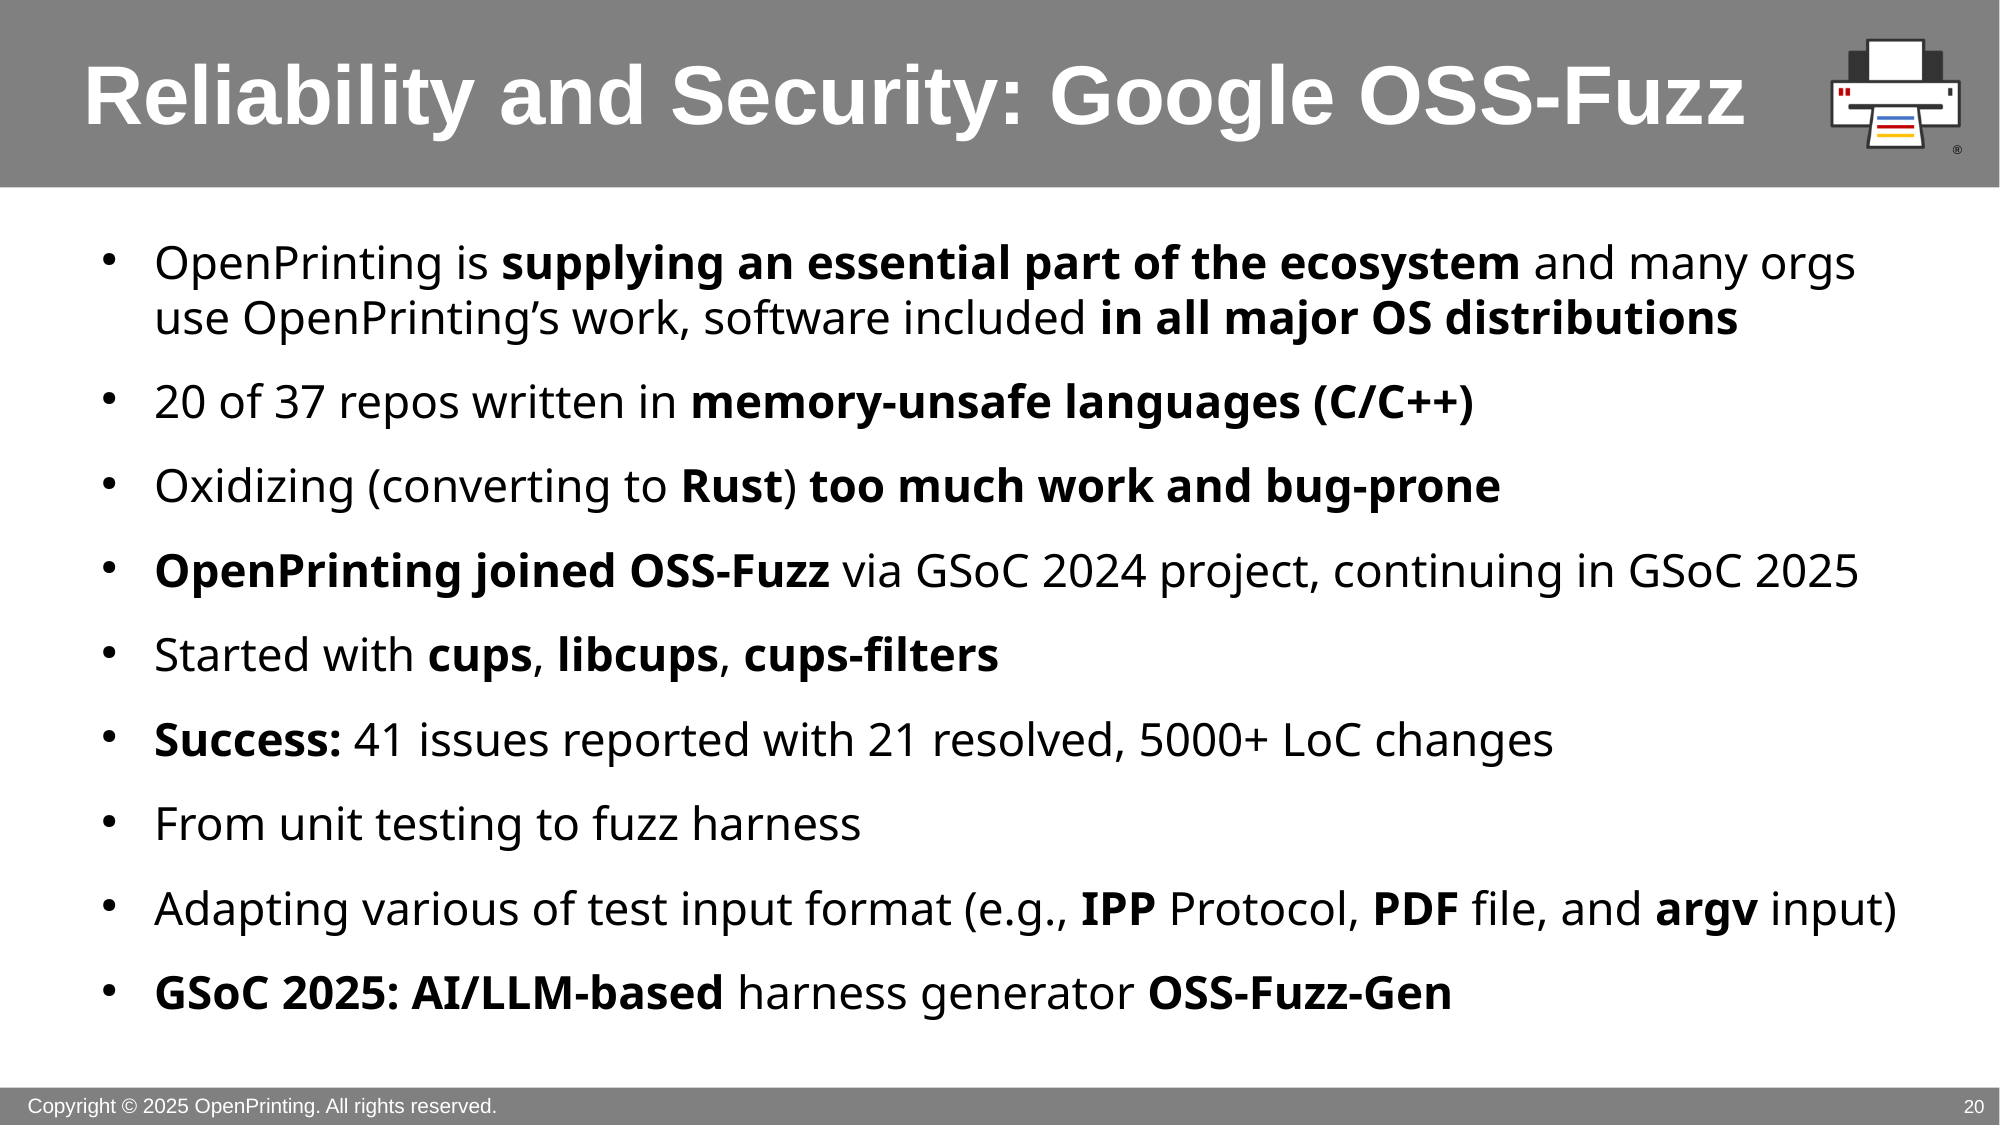

Reliability and Security: Google OSS-Fuzz
# OpenPrinting is supplying an essential part of the ecosystem and many orgs use OpenPrinting’s work, software included in all major OS distributions
20 of 37 repos written in memory-unsafe languages (C/C++)
Oxidizing (converting to Rust) too much work and bug-prone
OpenPrinting joined OSS-Fuzz via GSoC 2024 project, continuing in GSoC 2025
Started with cups, libcups, cups-filters
Success: 41 issues reported with 21 resolved, 5000+ LoC changes
From unit testing to fuzz harness
Adapting various of test input format (e.g., IPP Protocol, PDF file, and argv input)
GSoC 2025: AI/LLM-based harness generator OSS-Fuzz-Gen